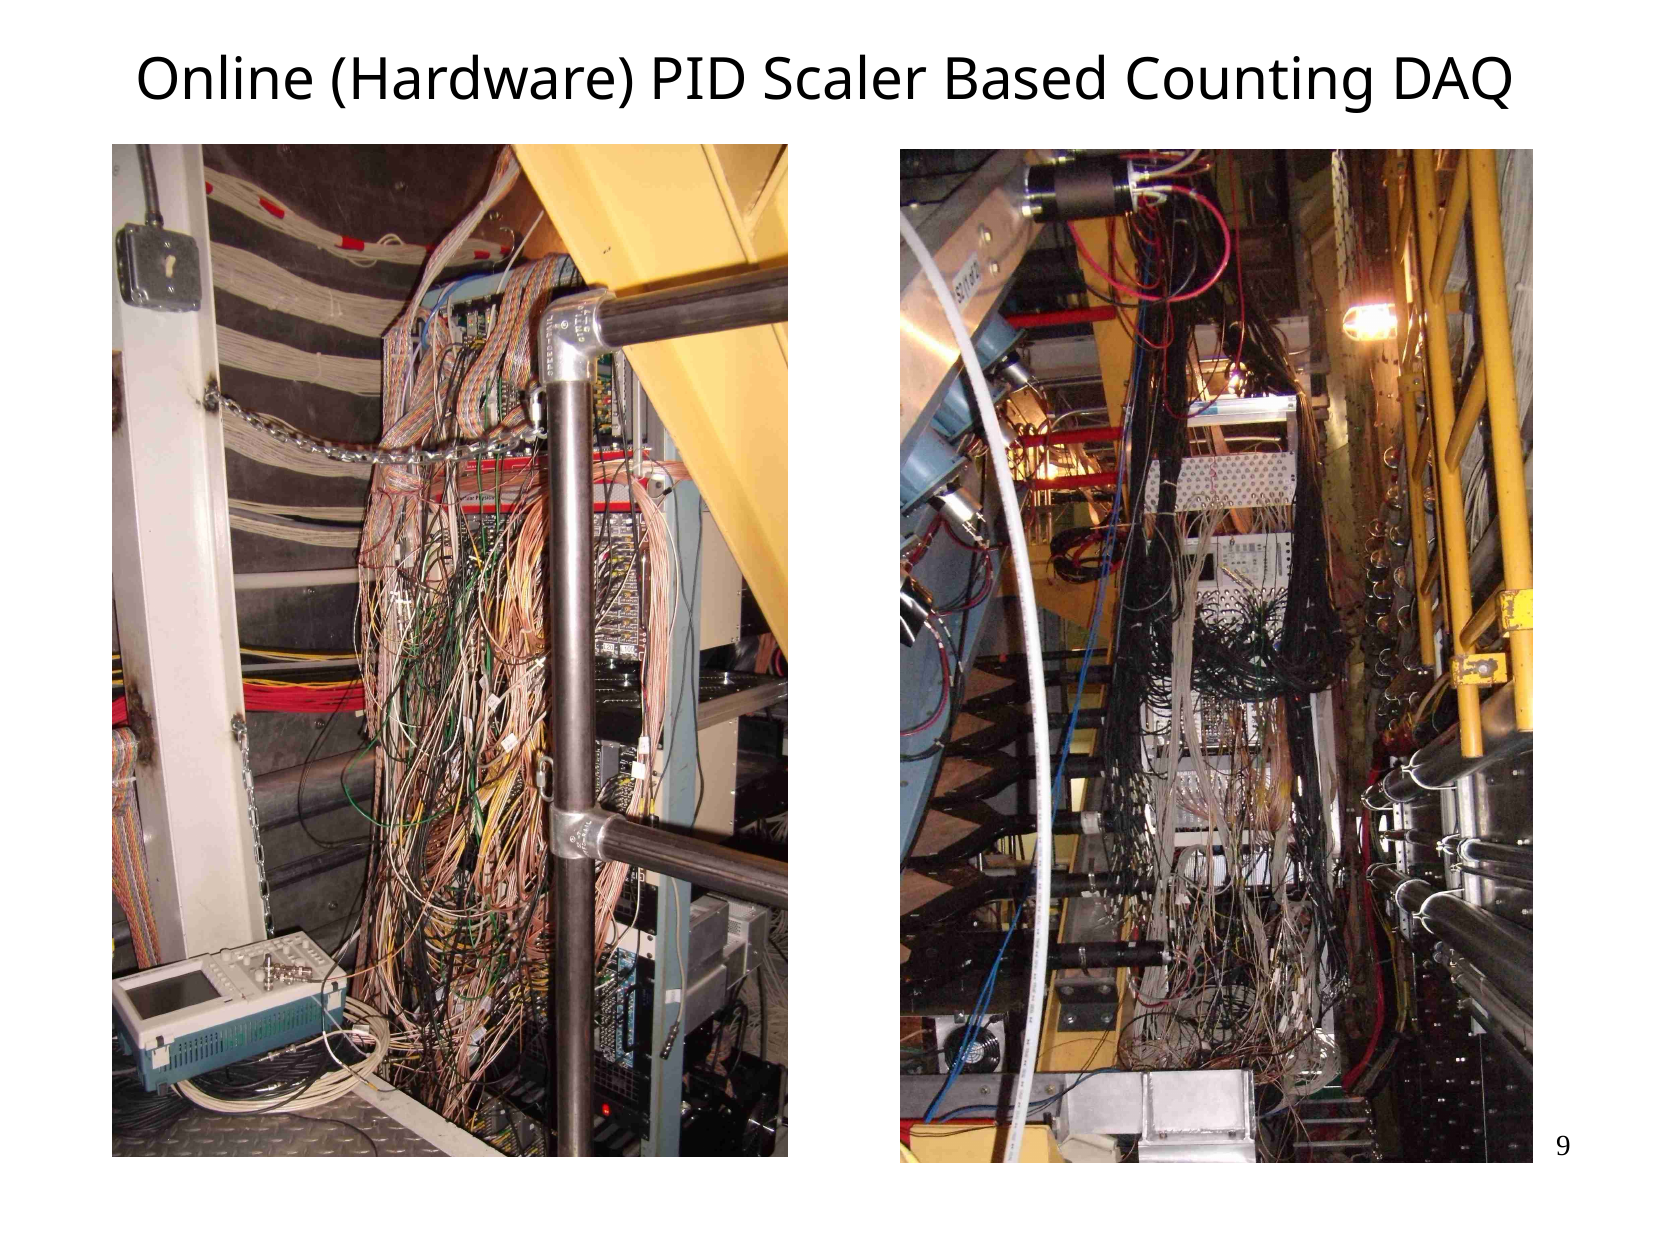

Online (Hardware) PID Scaler Based Counting DAQ
9